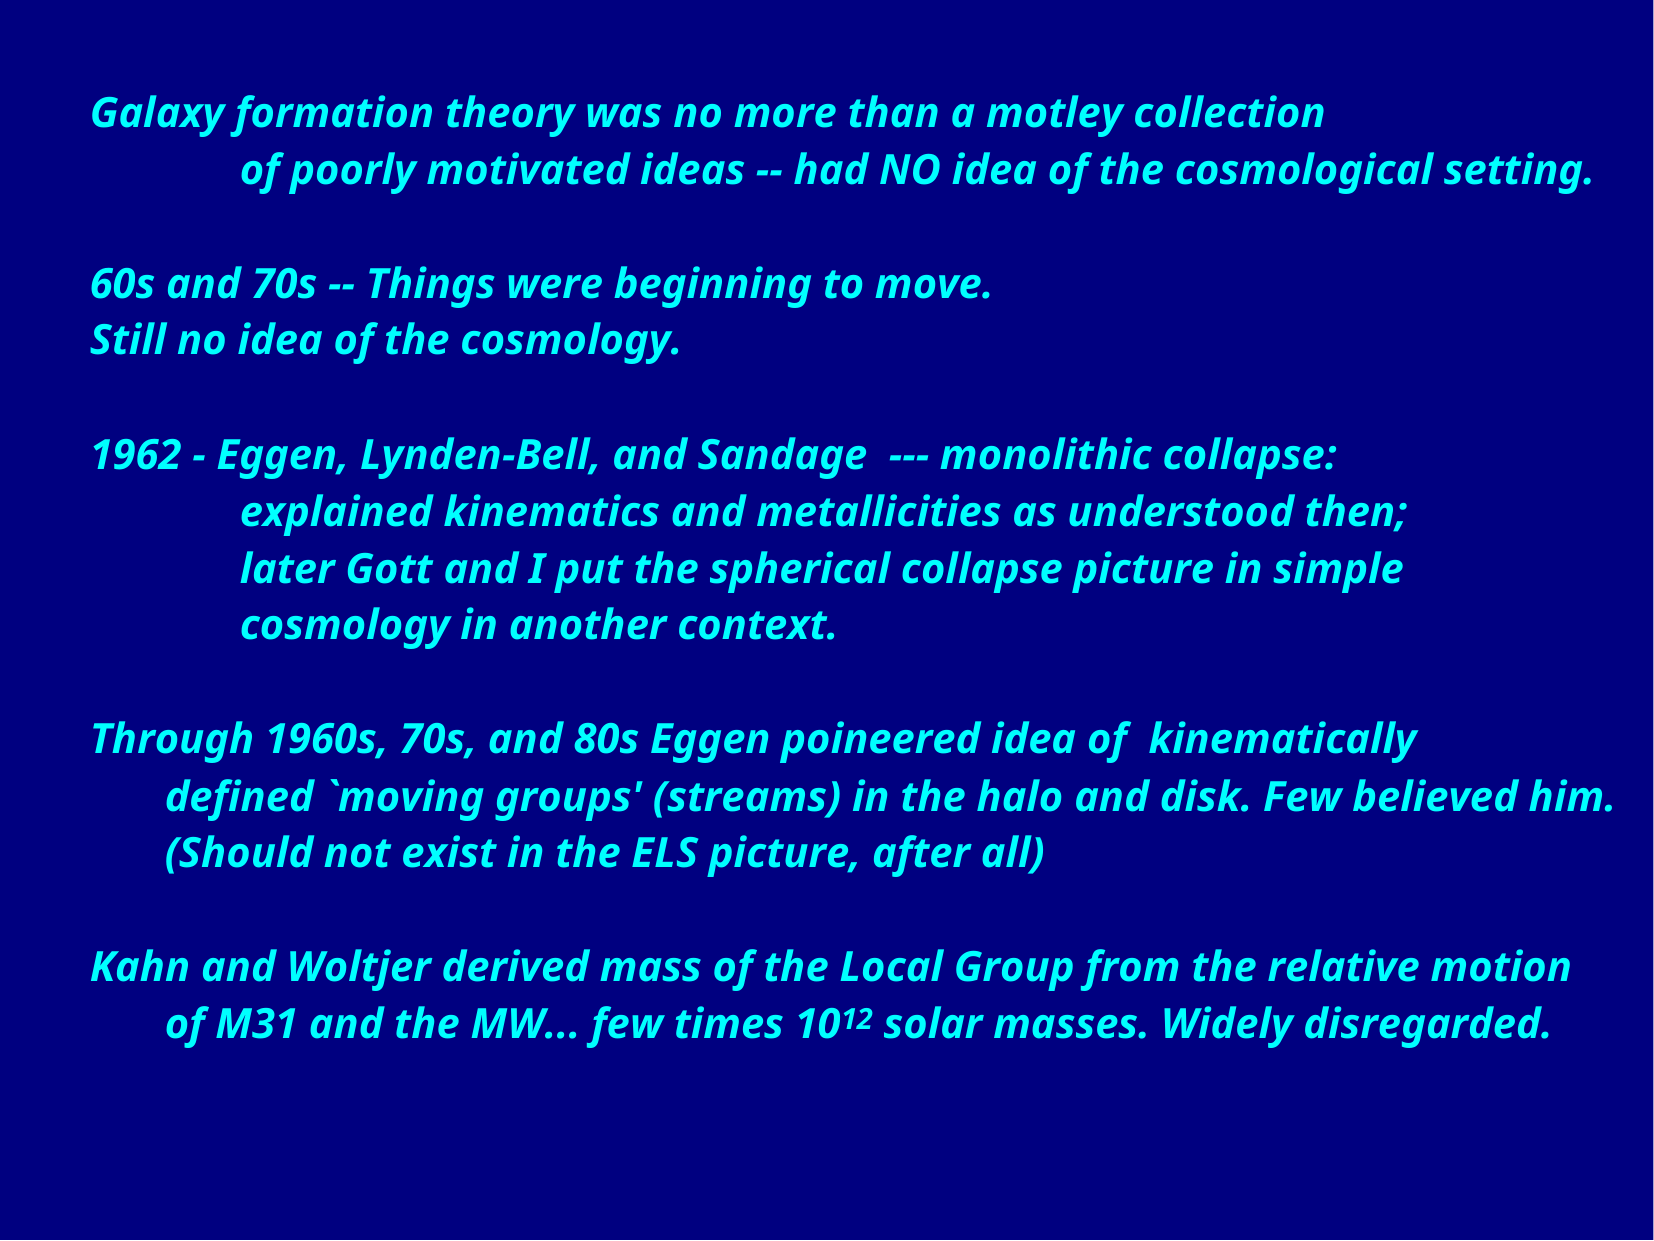

Galaxy formation theory was no more than a motley collection
		of poorly motivated ideas -- had NO idea of the cosmological setting.
60s and 70s -- Things were beginning to move.
Still no idea of the cosmology.
1962 - Eggen, Lynden-Bell, and Sandage --- monolithic collapse:
		explained kinematics and metallicities as understood then;
		later Gott and I put the spherical collapse picture in simple
		cosmology in another context.
Through 1960s, 70s, and 80s Eggen poineered idea of kinematically
	defined `moving groups' (streams) in the halo and disk. Few believed him.
	(Should not exist in the ELS picture, after all)
Kahn and Woltjer derived mass of the Local Group from the relative motion
	of M31 and the MW... few times 1012 solar masses. Widely disregarded.